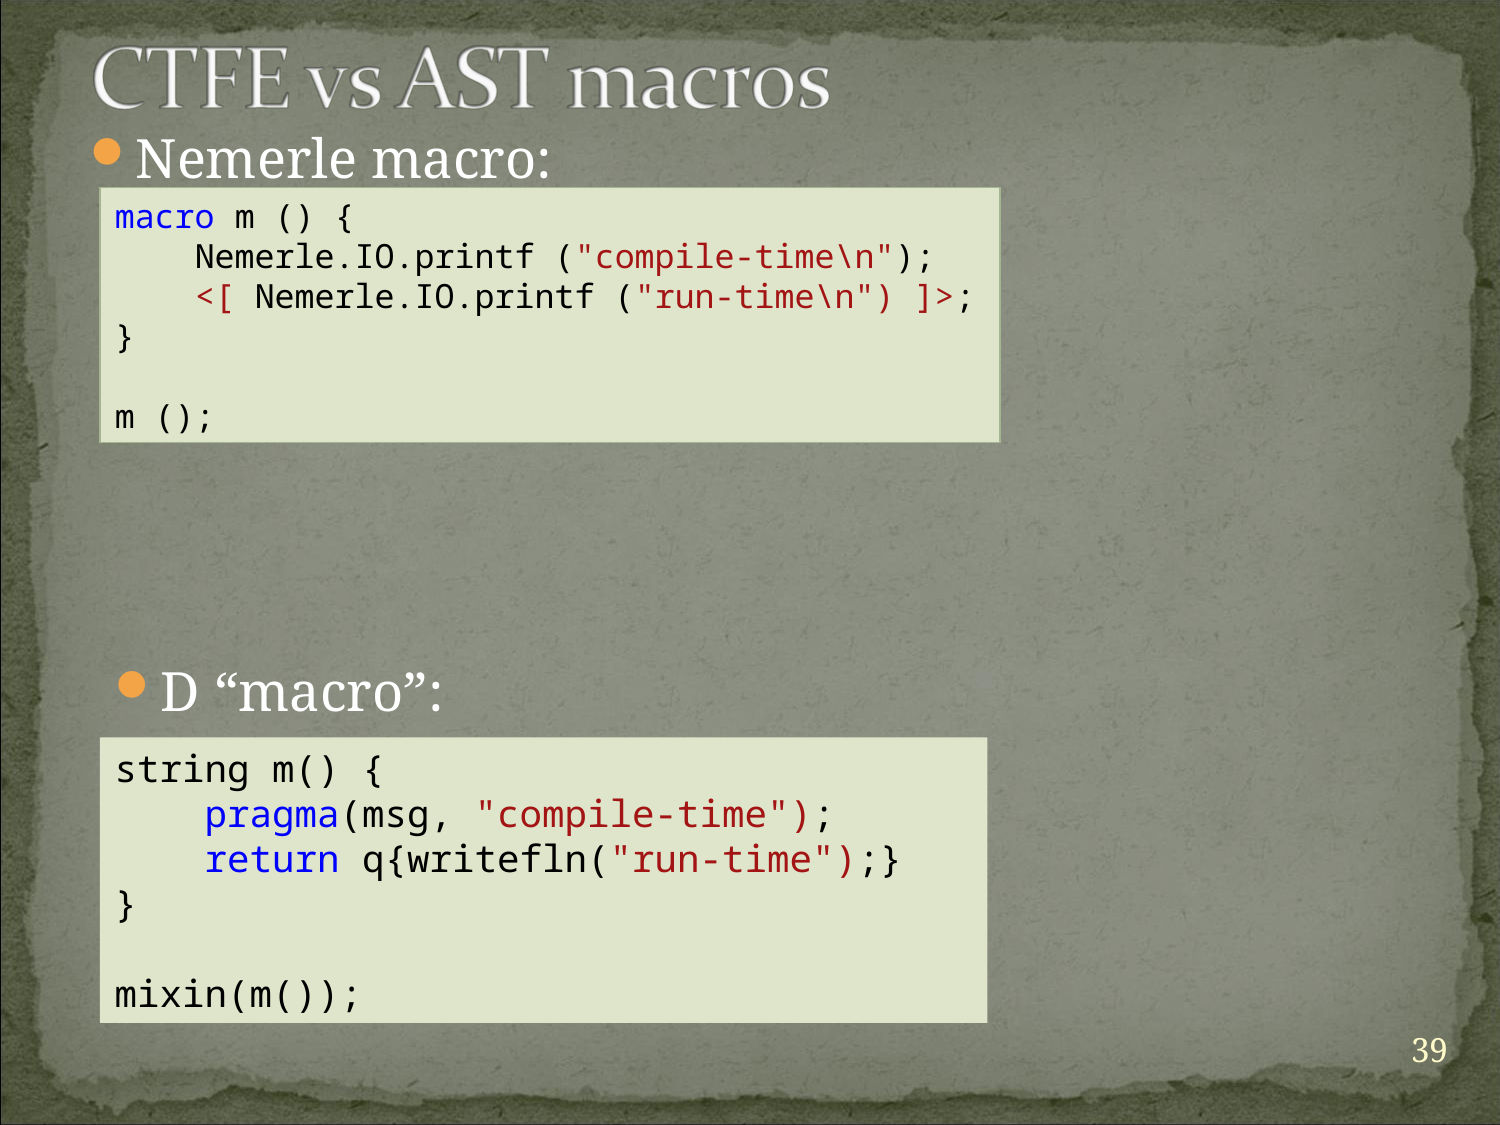

# Nemerle macro:
macro m () {
 Nemerle.IO.printf ("compile-time\n");
 <[ Nemerle.IO.printf ("run-time\n") ]>;
}
m ();
D “macro”:
string m() {
 pragma(msg, "compile-time");
 return q{writefln("run-time");}
}
mixin(m());